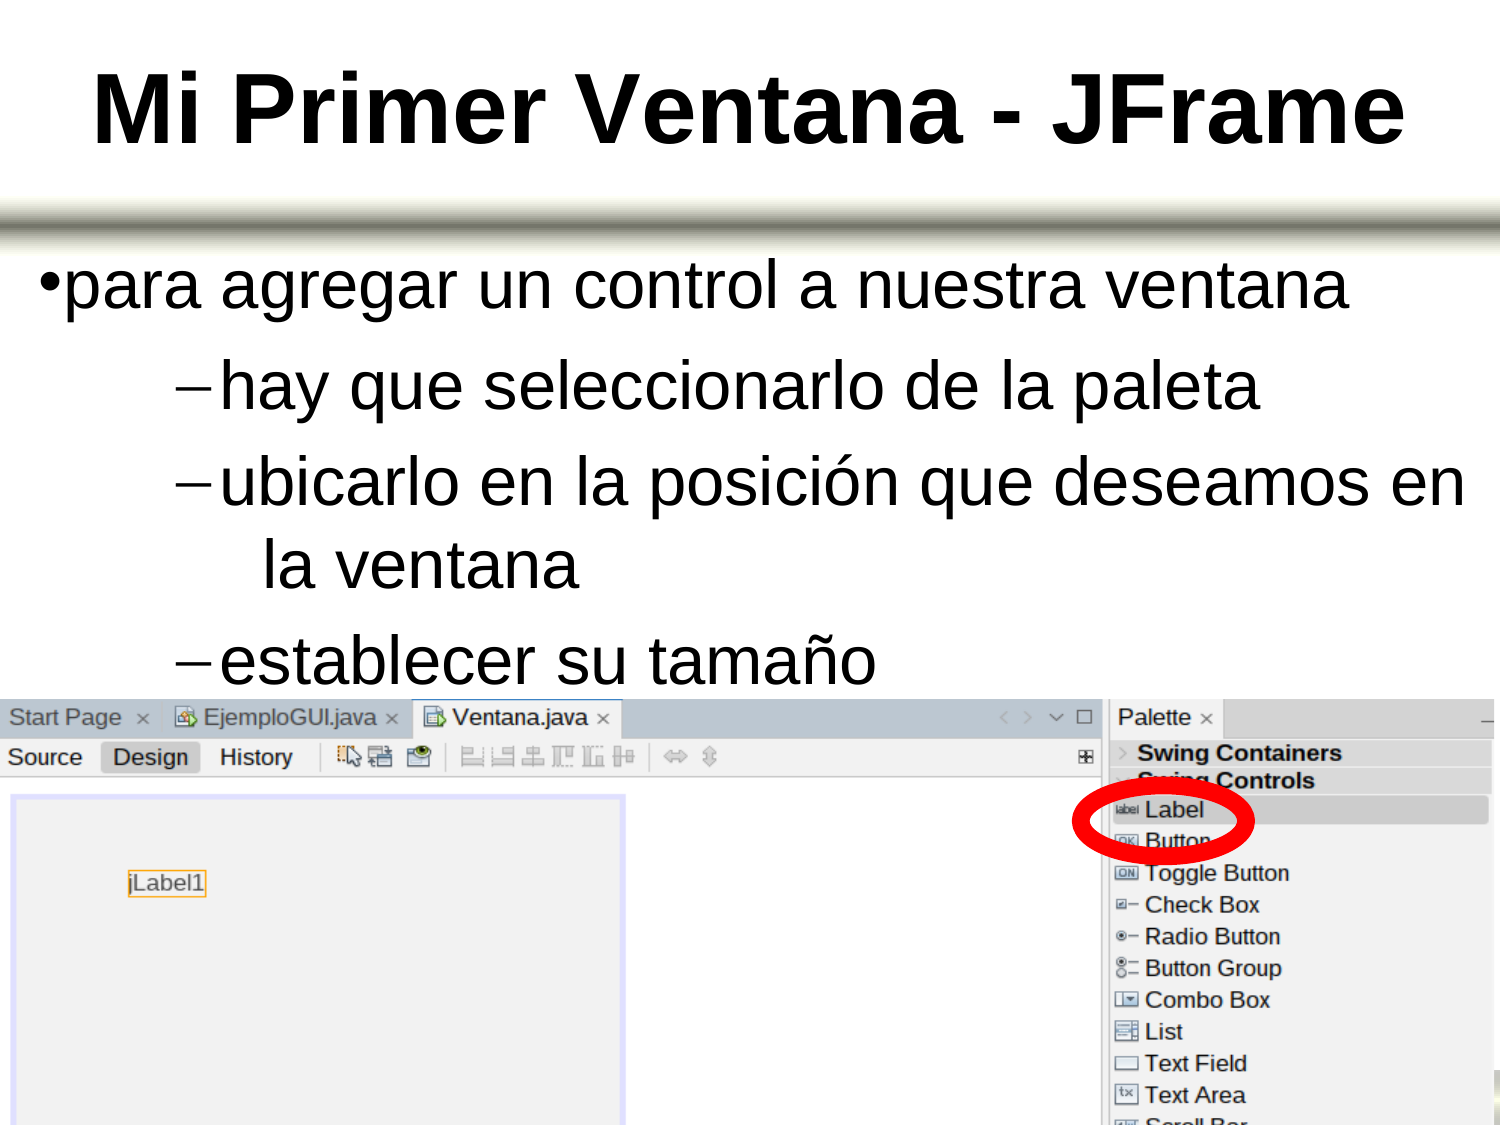

Mi Primer Ventana - JFrame
# para agregar un control a nuestra ventana
hay que seleccionarlo de la paleta
ubicarlo en la posición que deseamos en la ventana
establecer su tamaño